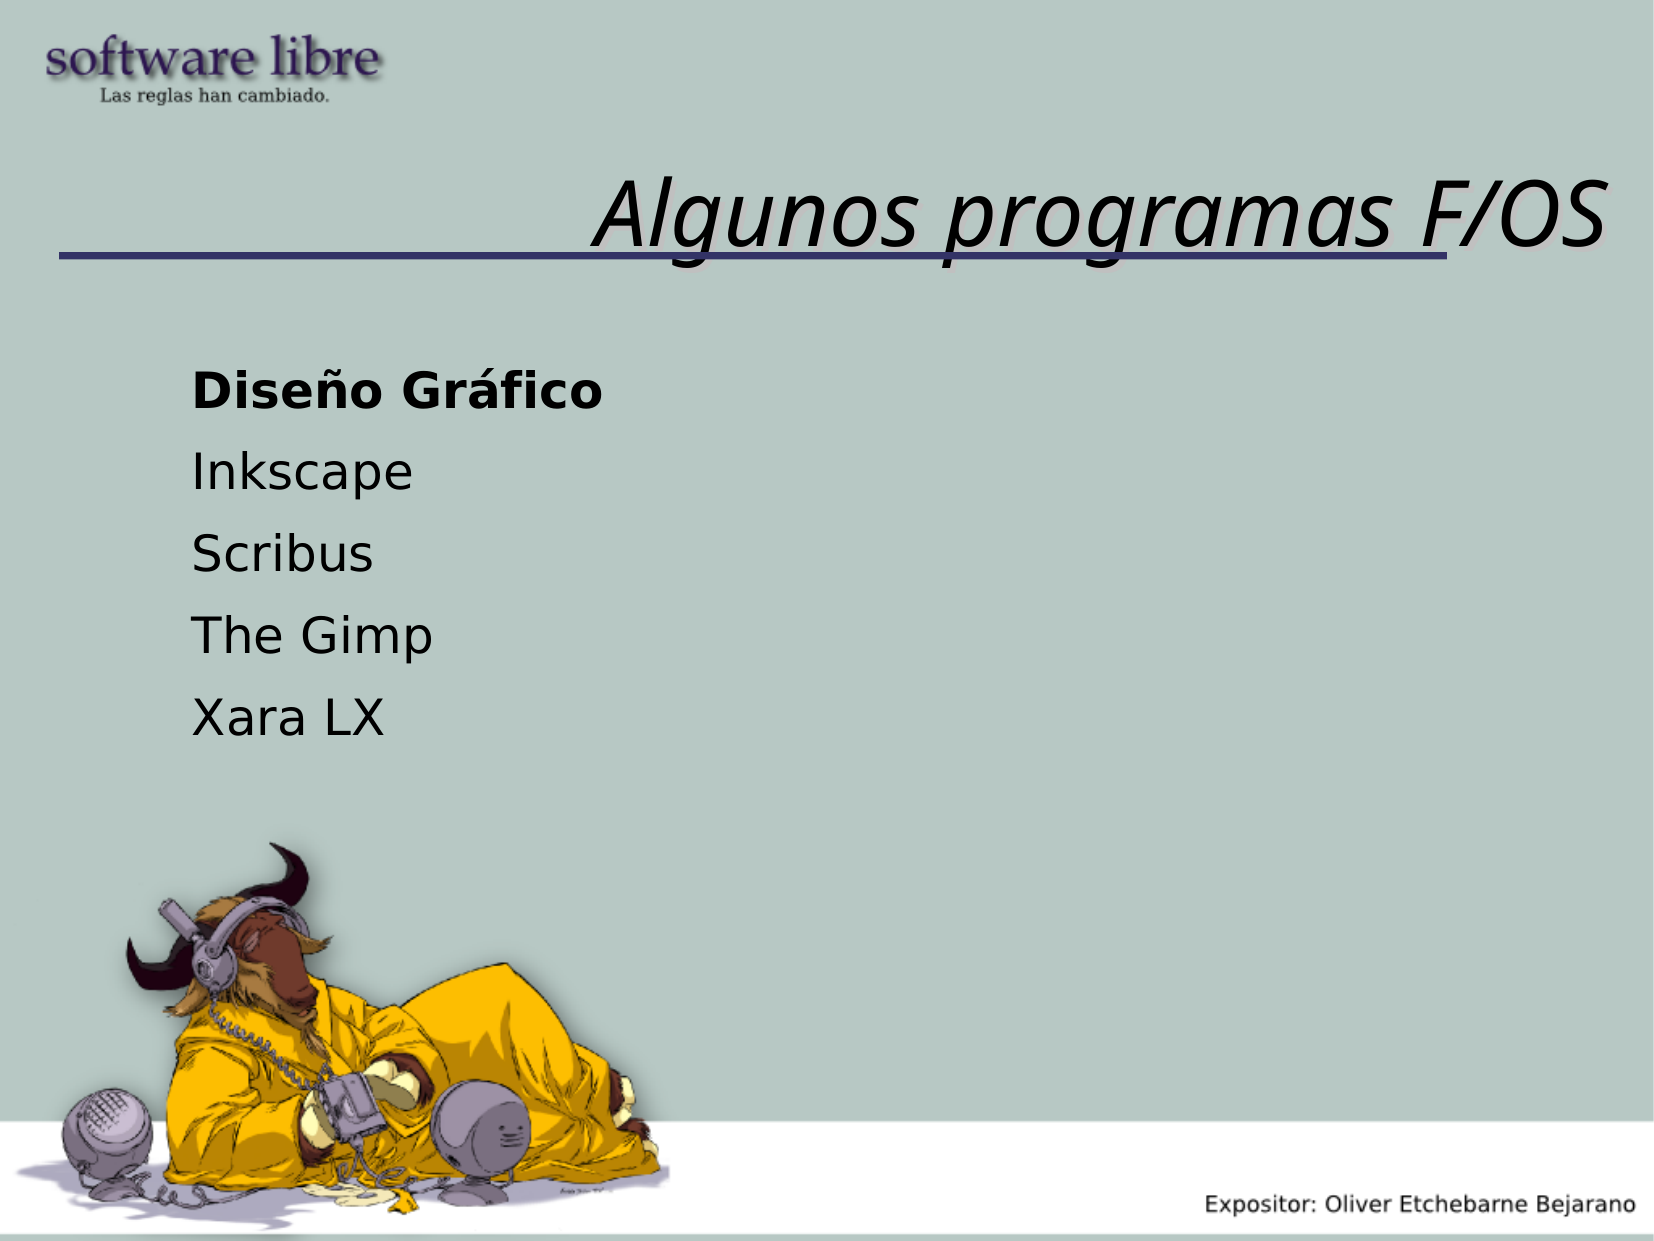

Algunos programas F/OS
Diseño Gráfico
Inkscape
Scribus
The Gimp
Xara LX